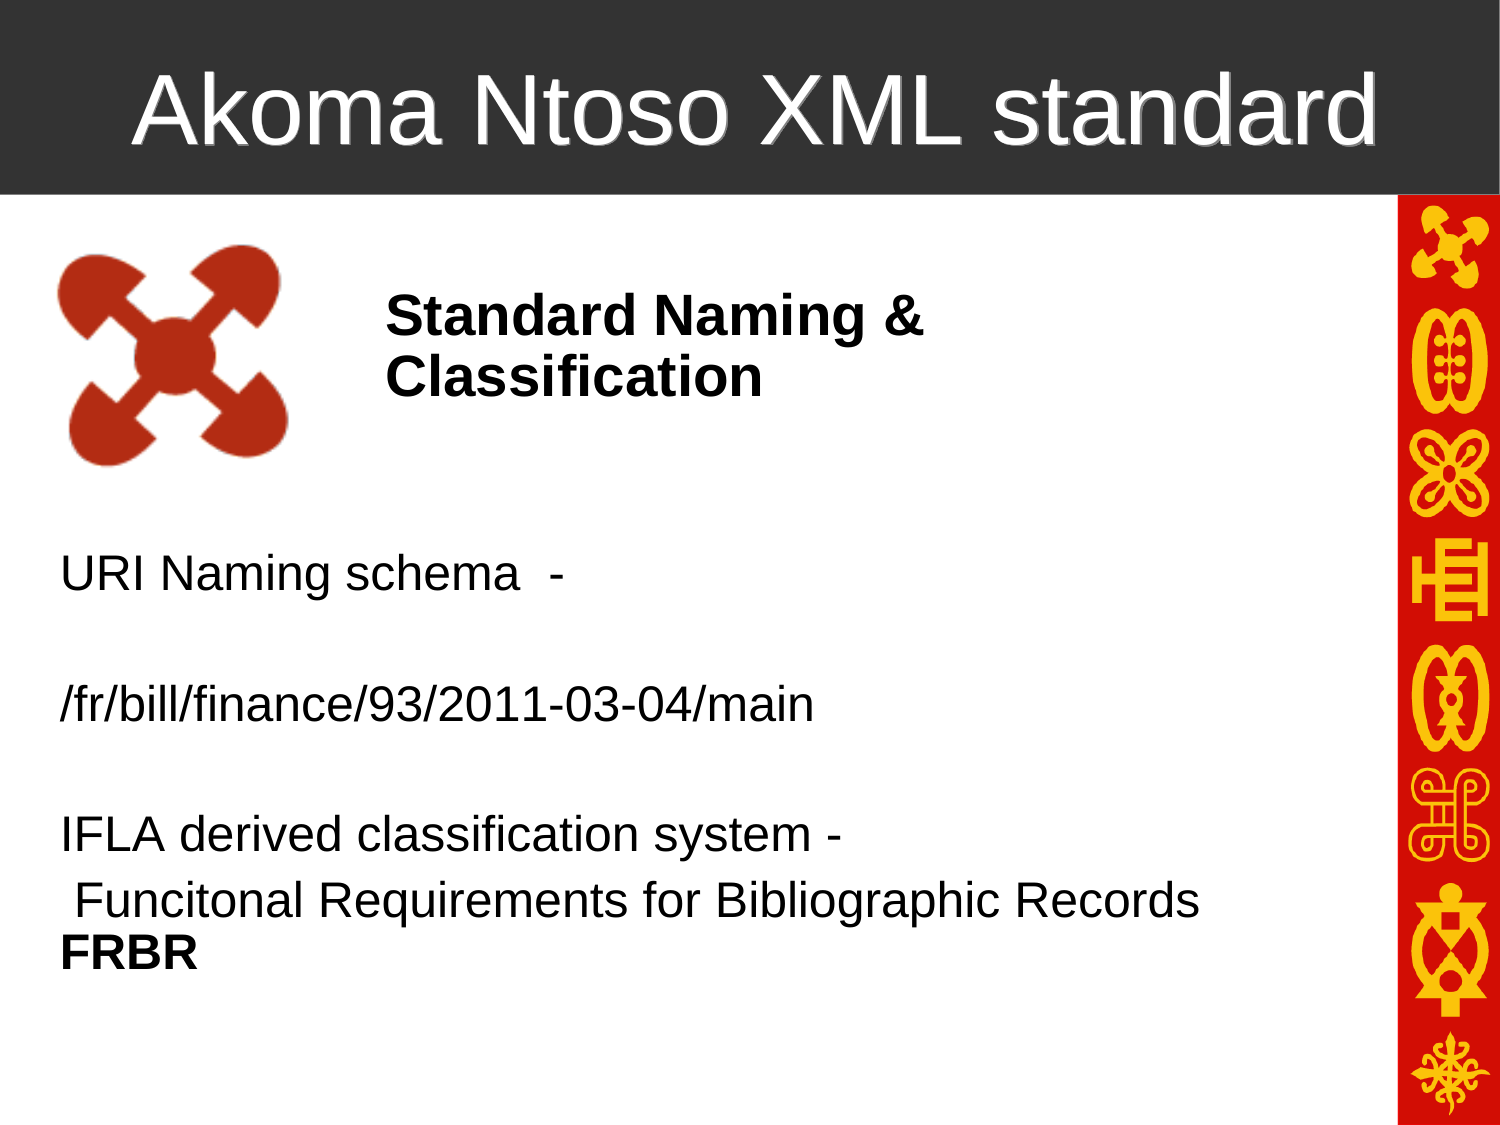

# Akoma Ntoso XML standard
Standard Naming & Classification
URI Naming schema -
/fr/bill/finance/93/2011-03-04/main
IFLA derived classification system -
 Funcitonal Requirements for Bibliographic Records FRBR